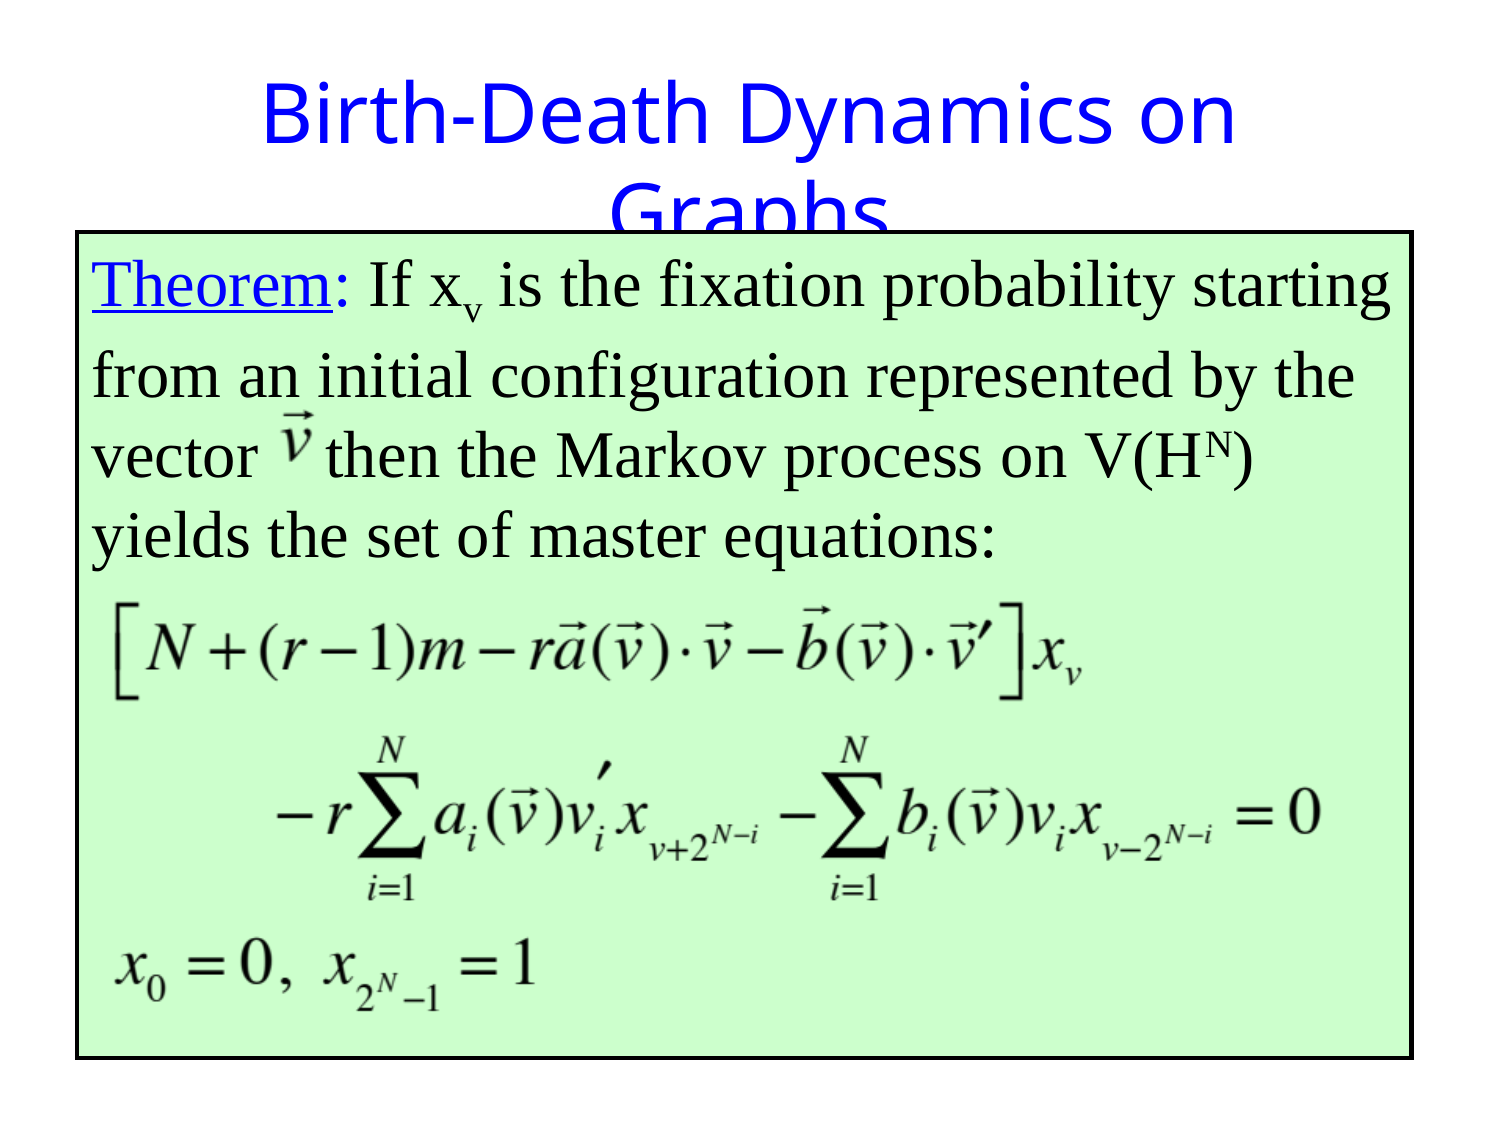

# Birth-Death Dynamics on Graphs
Theorem: If xv is the fixation probability starting from an initial configuration represented by the vector then the Markov process on V(HN) yields the set of master equations: